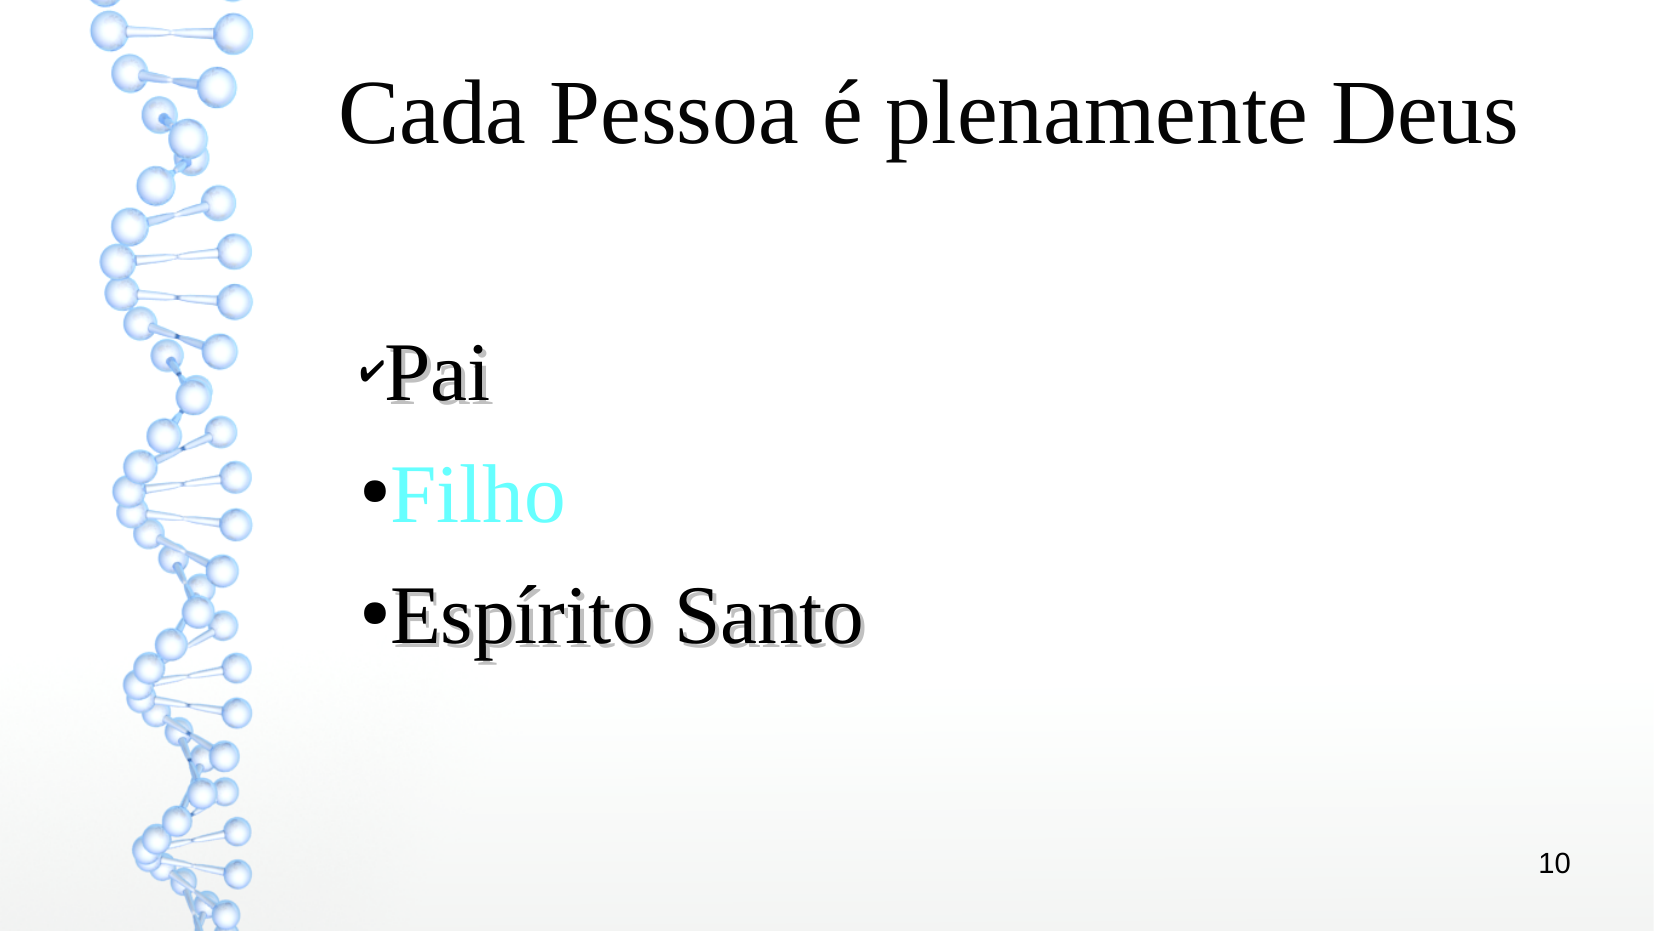

# Cada Pessoa é plenamente Deus
Pai
Filho
Espírito Santo
10